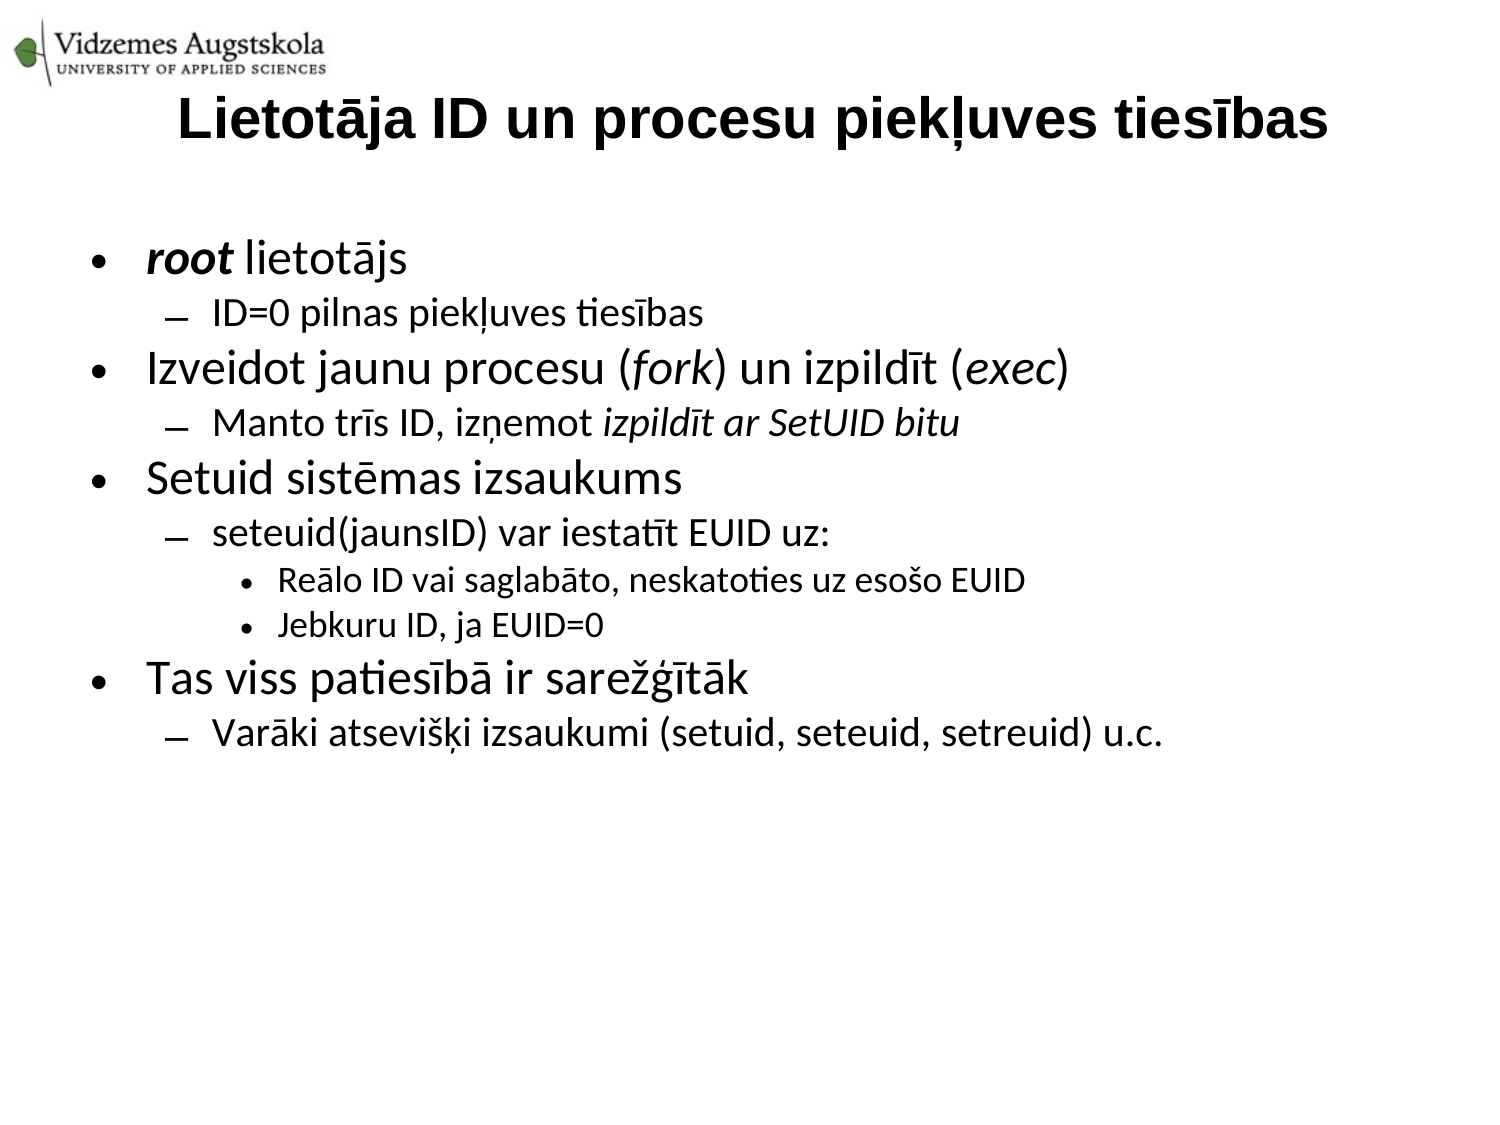

# Lietotāja ID un procesu piekļuves tiesības
root lietotājs
ID=0 pilnas piekļuves tiesības
Izveidot jaunu procesu (fork) un izpildīt (exec)
Manto trīs ID, izņemot izpildīt ar SetUID bitu
Setuid sistēmas izsaukums
seteuid(jaunsID) var iestatīt EUID uz:
Reālo ID vai saglabāto, neskatoties uz esošo EUID
Jebkuru ID, ja EUID=0
Tas viss patiesībā ir sarežģītāk
Varāki atsevišķi izsaukumi (setuid, seteuid, setreuid) u.c.